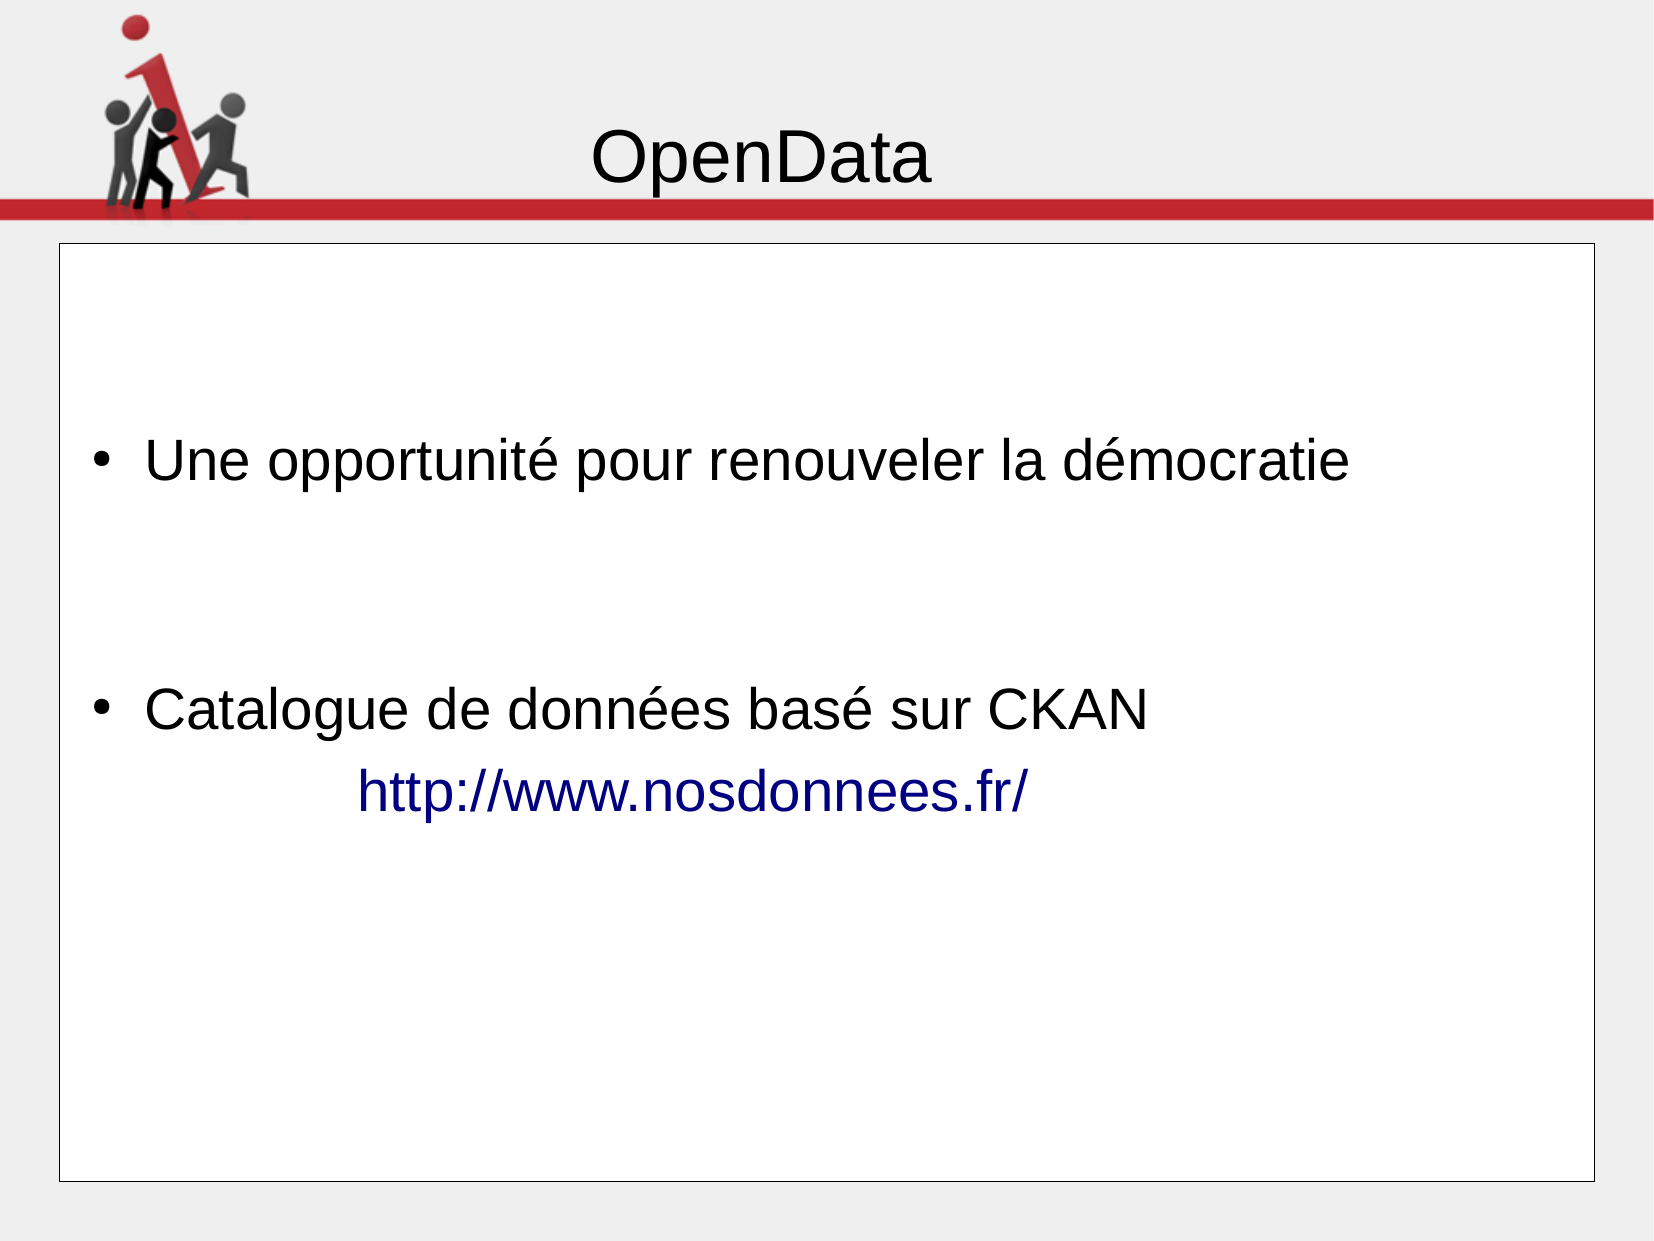

OpenData
Une opportunité pour renouveler la démocratie
Catalogue de données basé sur CKAN
http://www.nosdonnees.fr/